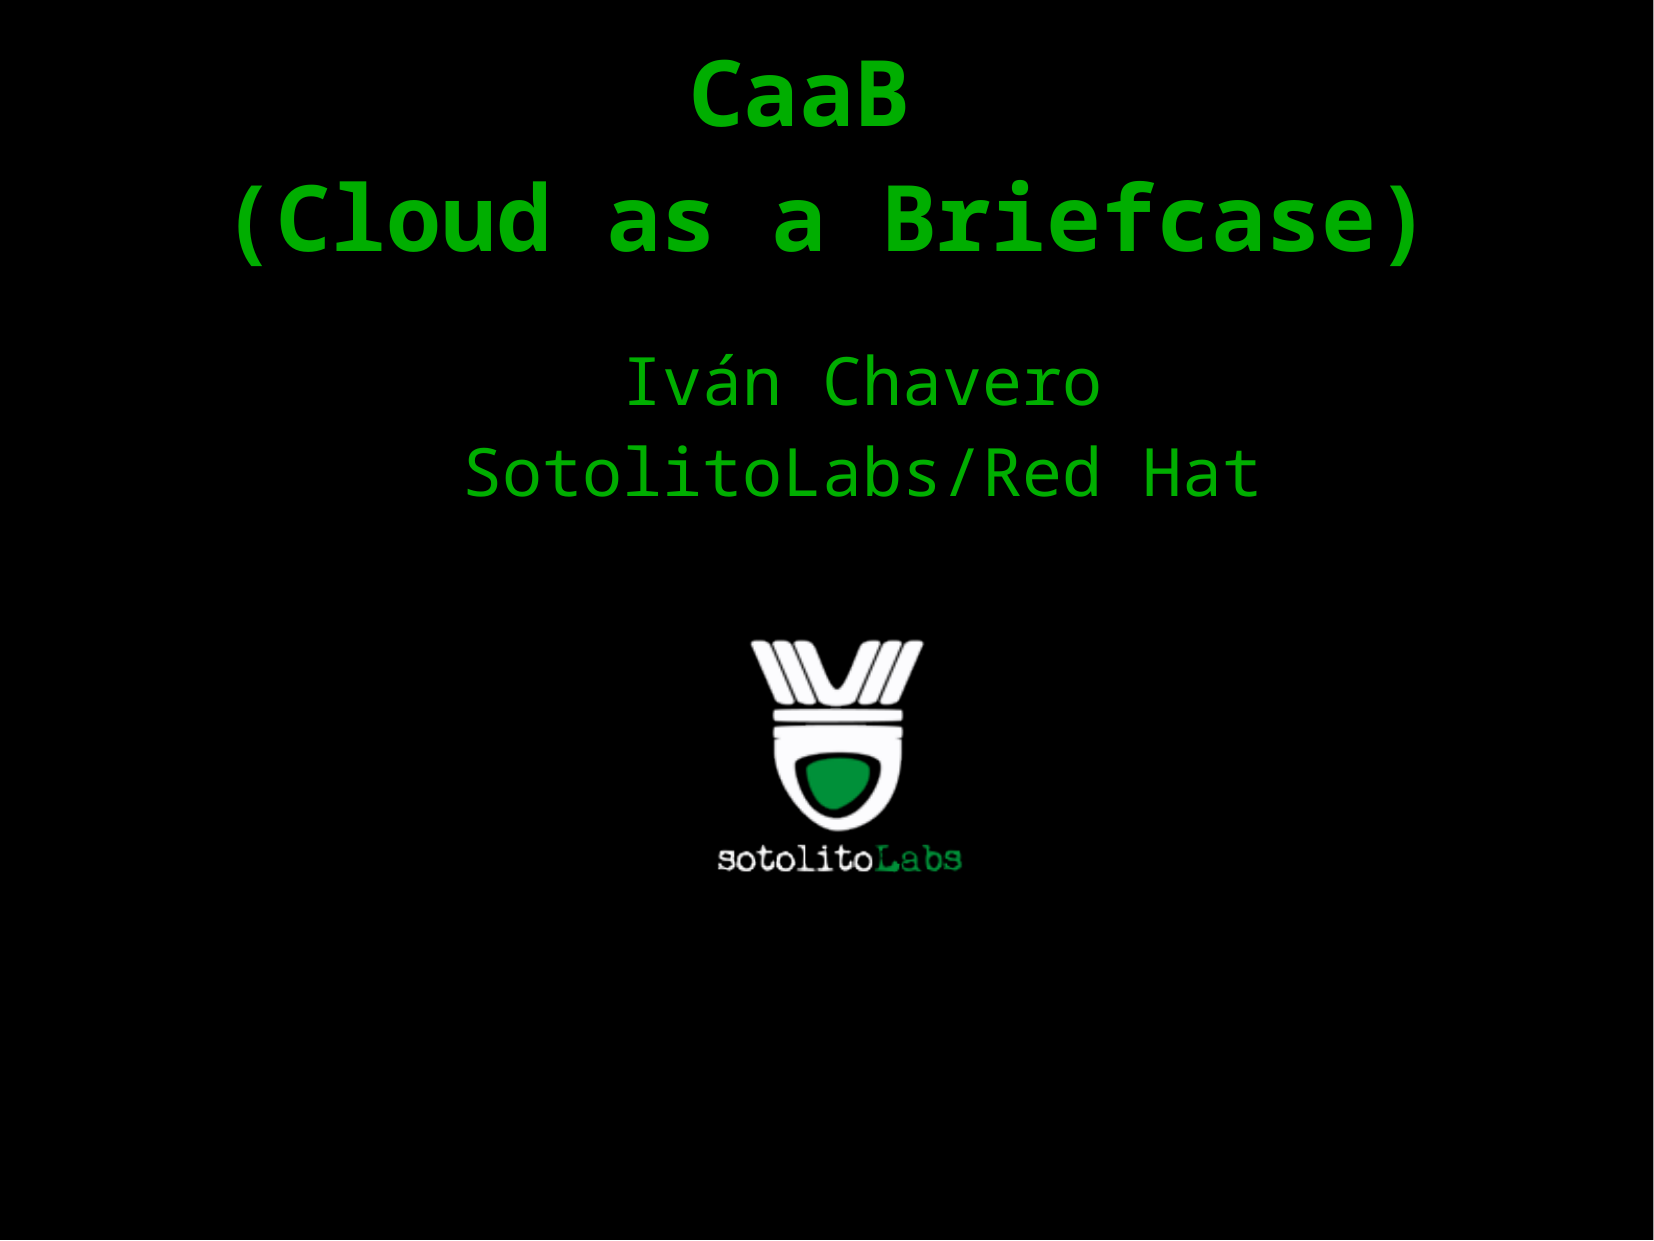

# CaaB (Cloud as a Briefcase)
Iván Chavero
SotolitoLabs/Red Hat